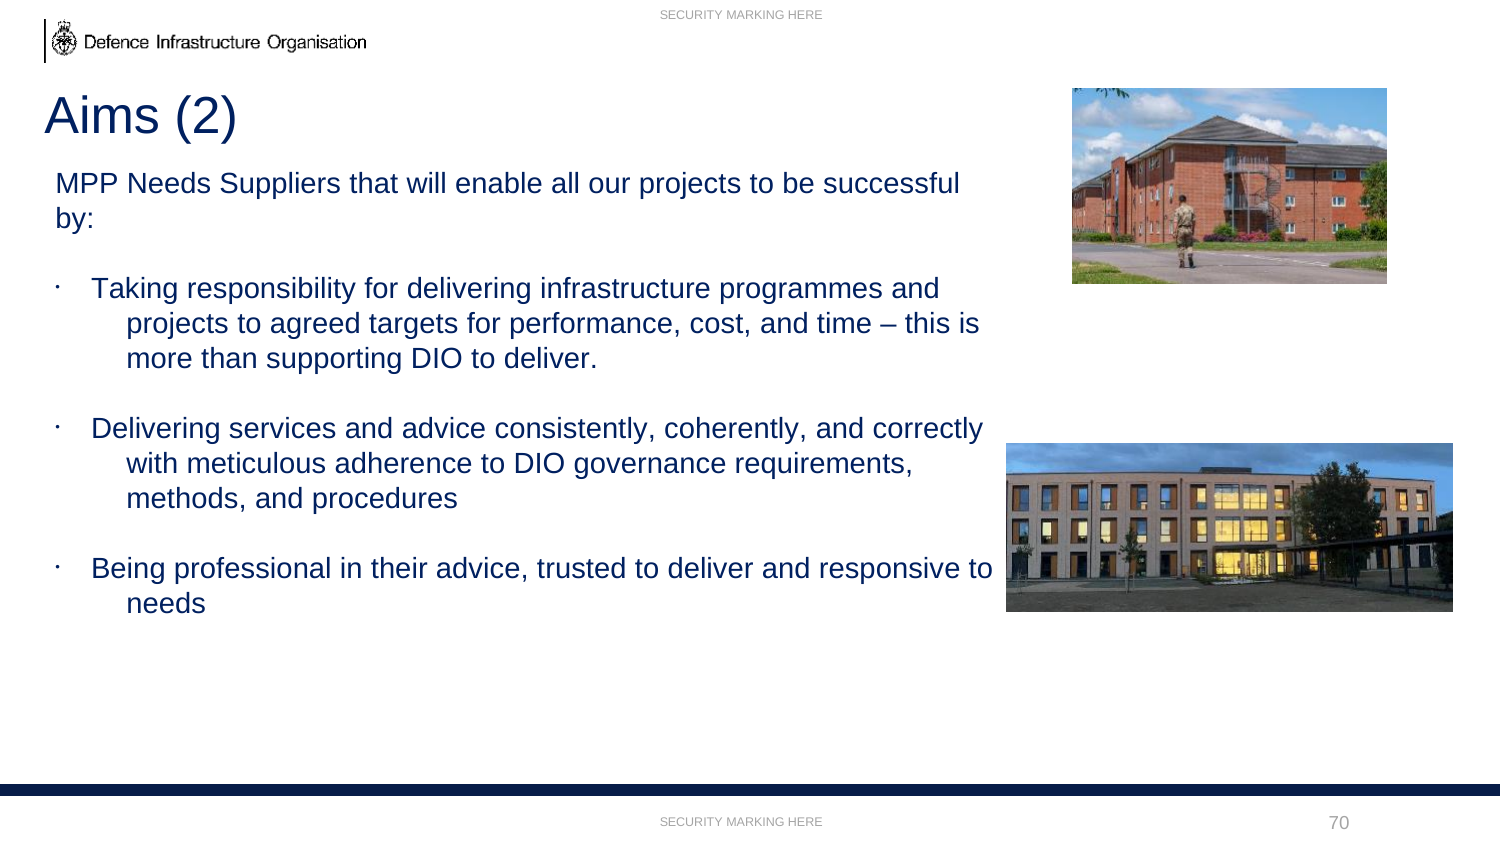

# Aims (2)
MPP Needs Suppliers that will enable all our projects to be successful by:
Taking responsibility for delivering infrastructure programmes and projects to agreed targets for performance, cost, and time – this is more than supporting DIO to deliver.
Delivering services and advice consistently, coherently, and correctly with meticulous adherence to DIO governance requirements, methods, and procedures
Being professional in their advice, trusted to deliver and responsive to needs